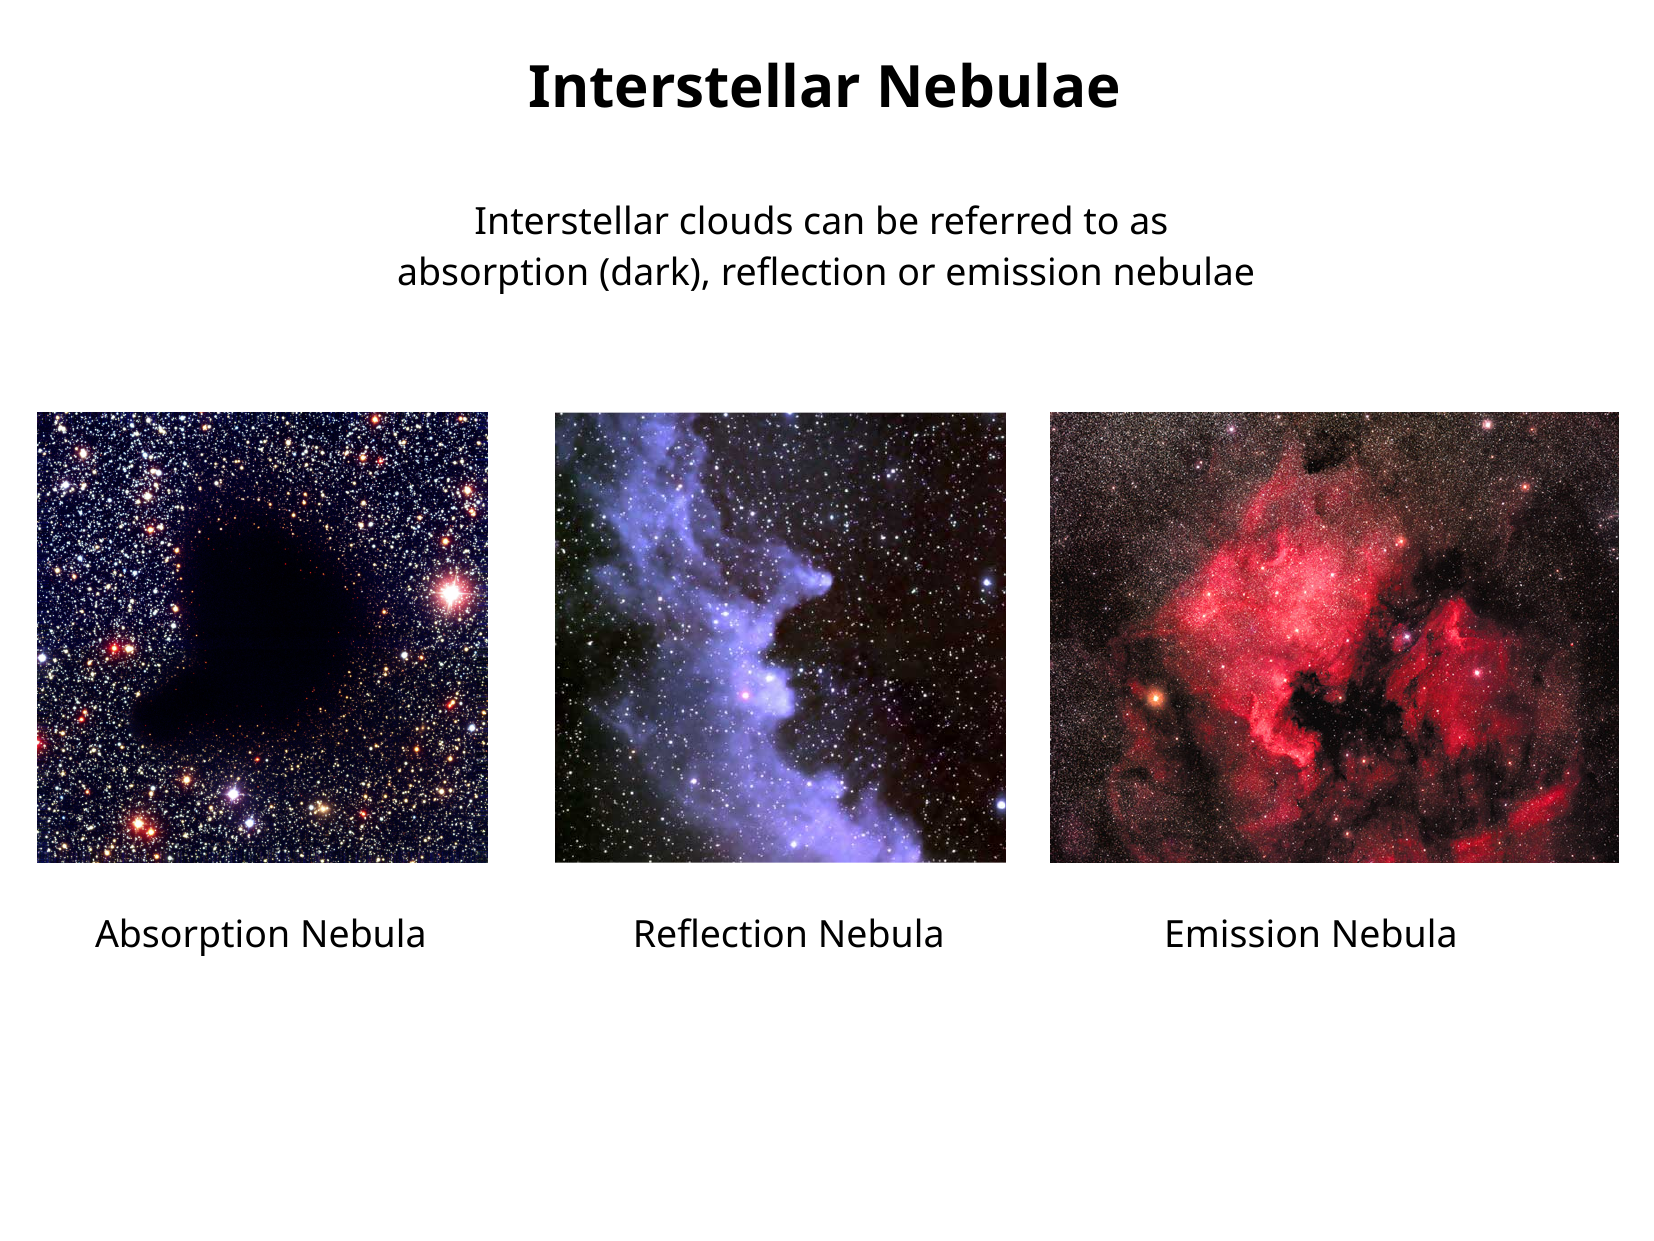

Interstellar Nebulae
Interstellar clouds can be referred to as
absorption (dark), reflection or emission nebulae
Absorption Nebula
Reflection Nebula
Emission Nebula